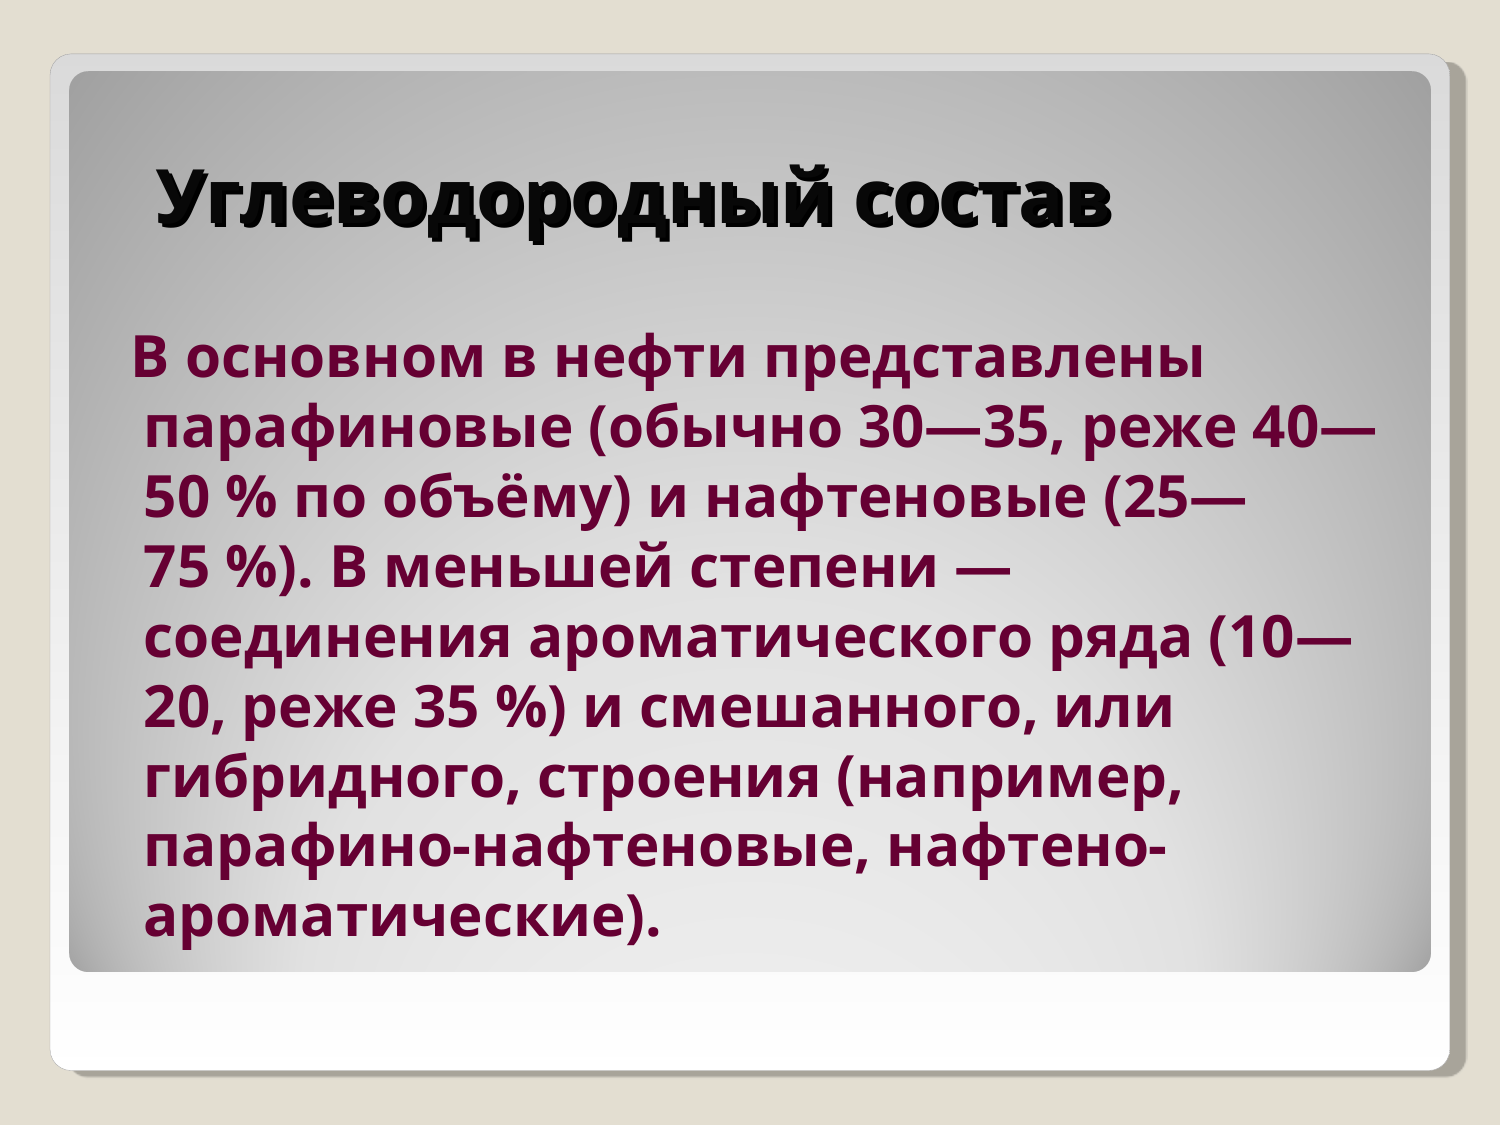

# Углеводородный состав
 В основном в нефти представлены парафиновые (обычно 30—35, реже 40—50 % по объёму) и нафтеновые (25—75 %). В меньшей степени — соединения ароматического ряда (10—20, реже 35 %) и смешанного, или гибридного, строения (например, парафино-нафтеновые, нафтено-ароматические).